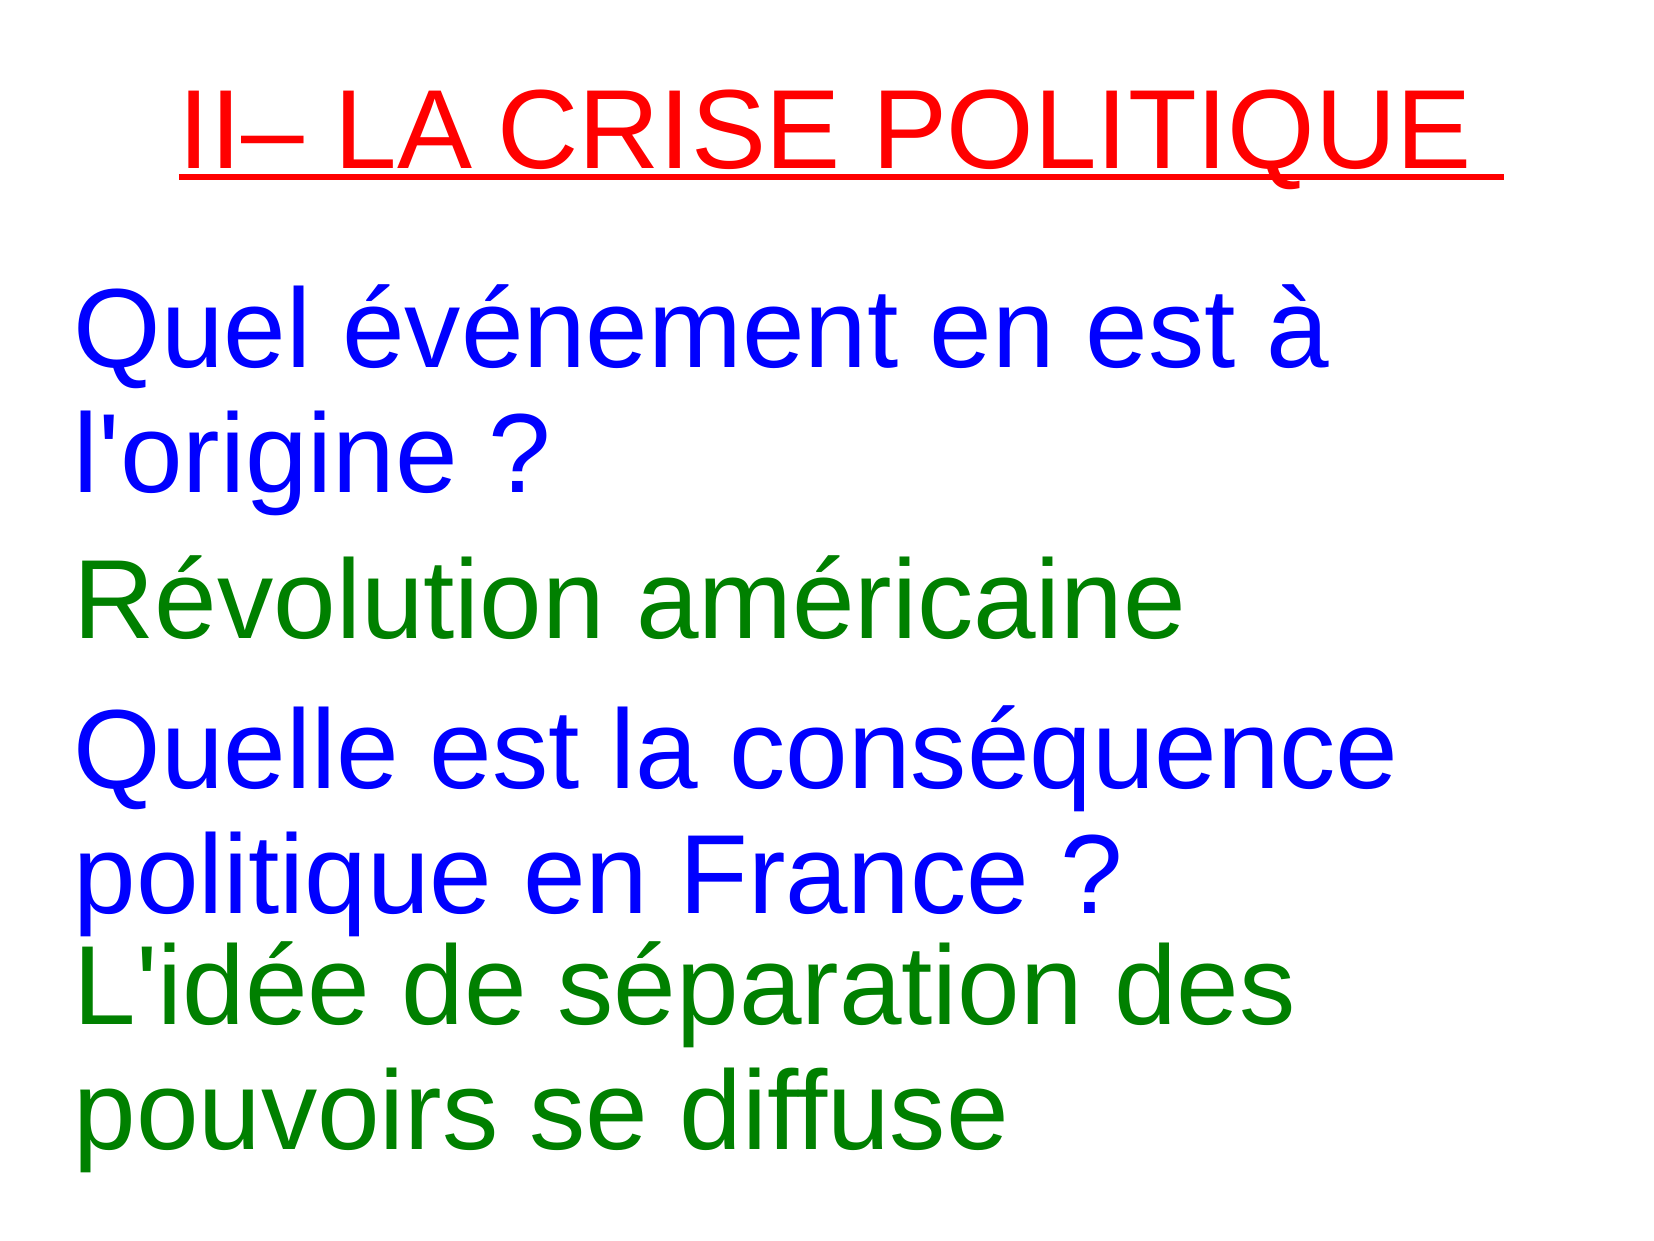

II– LA CRISE POLITIQUE
Quel événement en est à l'origine ?
Révolution américaine
Quelle est la conséquence politique en France ?
L'idée de séparation des pouvoirs se diffuse